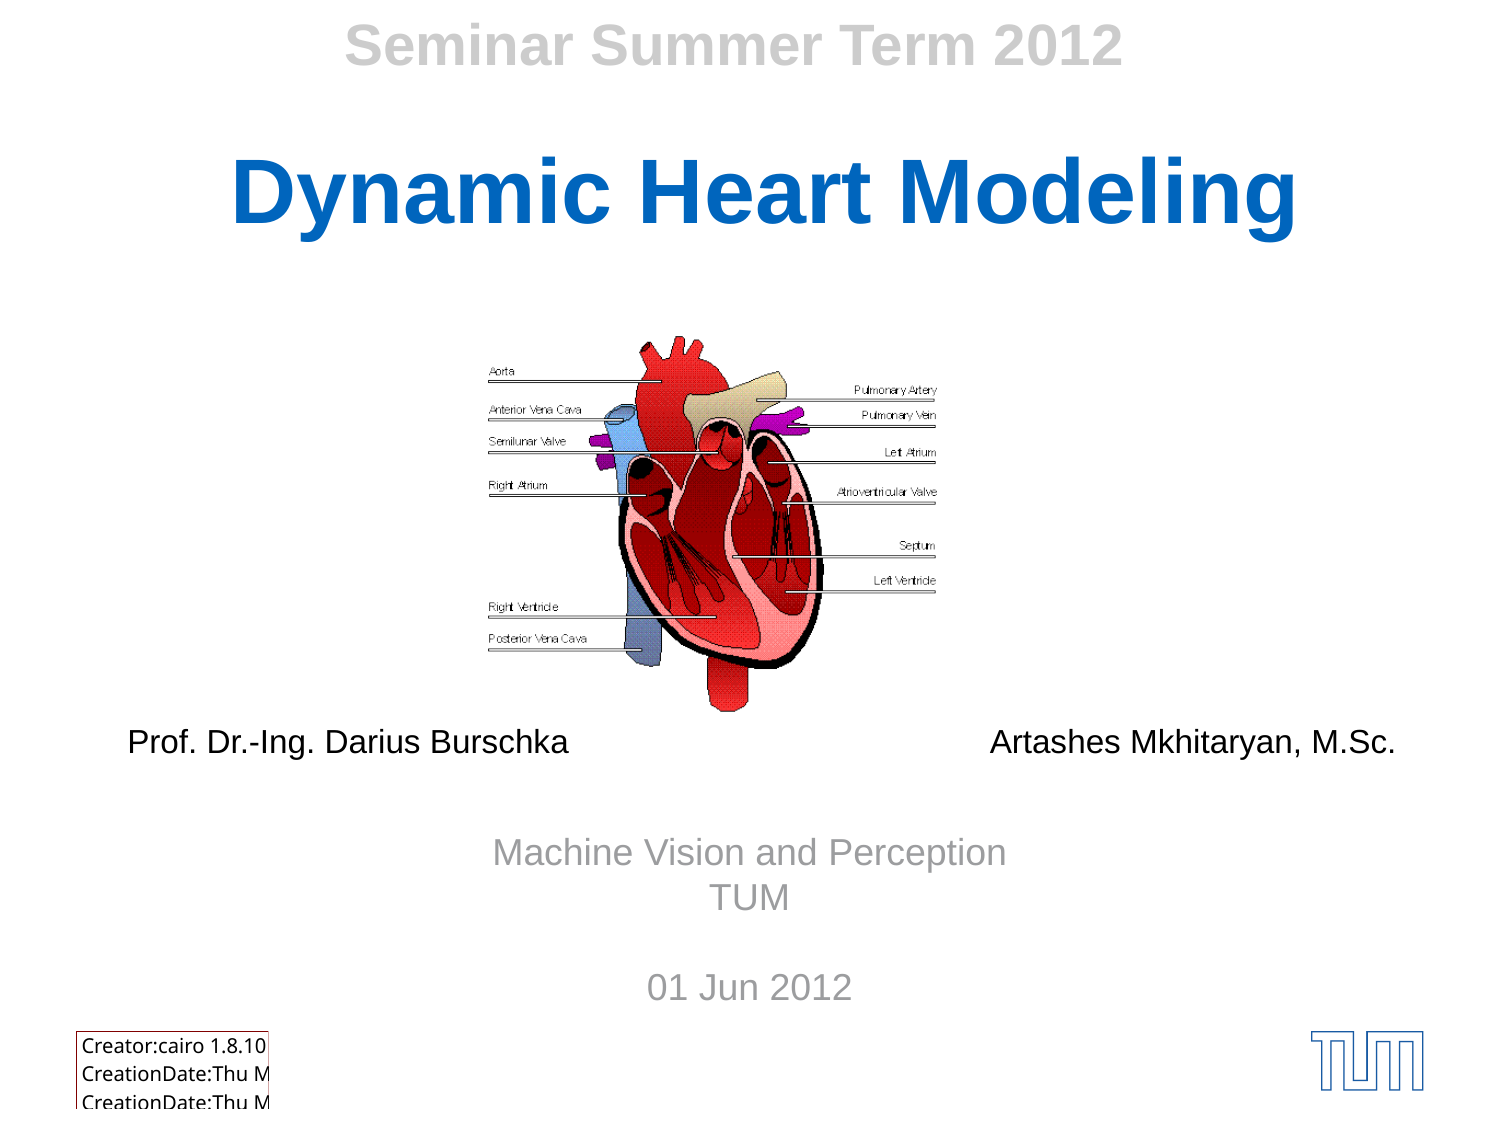

Seminar Summer Term 2012
Dynamic Heart Modeling
# Machine Vision and Perception
TUM
01 Jun 2012
Prof. Dr.-Ing. Darius Burschka
Artashes Mkhitaryan, M.Sc.